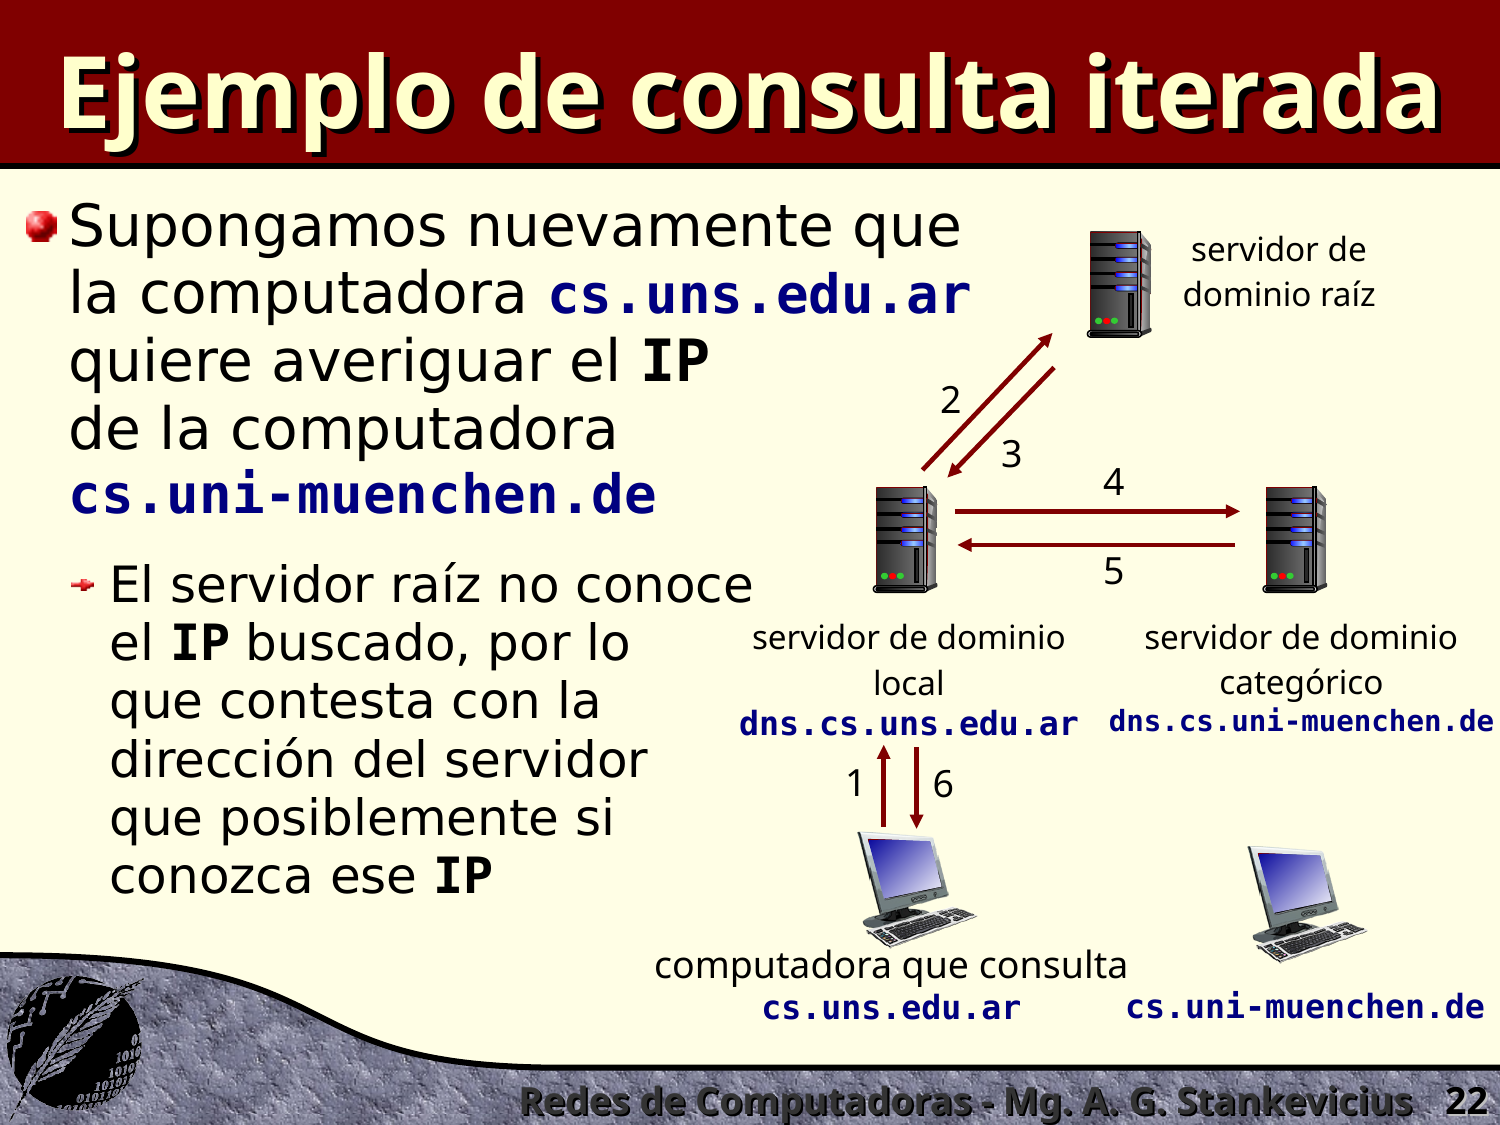

# Ejemplo de consulta iterada
Supongamos nuevamente que
la computadora cs.uns.edu.ar
quiere averiguar el IP
de la computadora
cs.uni-muenchen.de
El servidor raíz no conoce
el IP buscado, por lo
que contesta con la
dirección del servidor
que posiblemente si
conozca ese IP
servidor de
dominio raíz
2
3
4
5
servidor de dominio
categórico
dns.cs.uni-muenchen.de
servidor de dominio
local
dns.cs.uns.edu.ar
1
6
computadora que consulta
cs.uns.edu.ar
cs.uni-muenchen.de
22